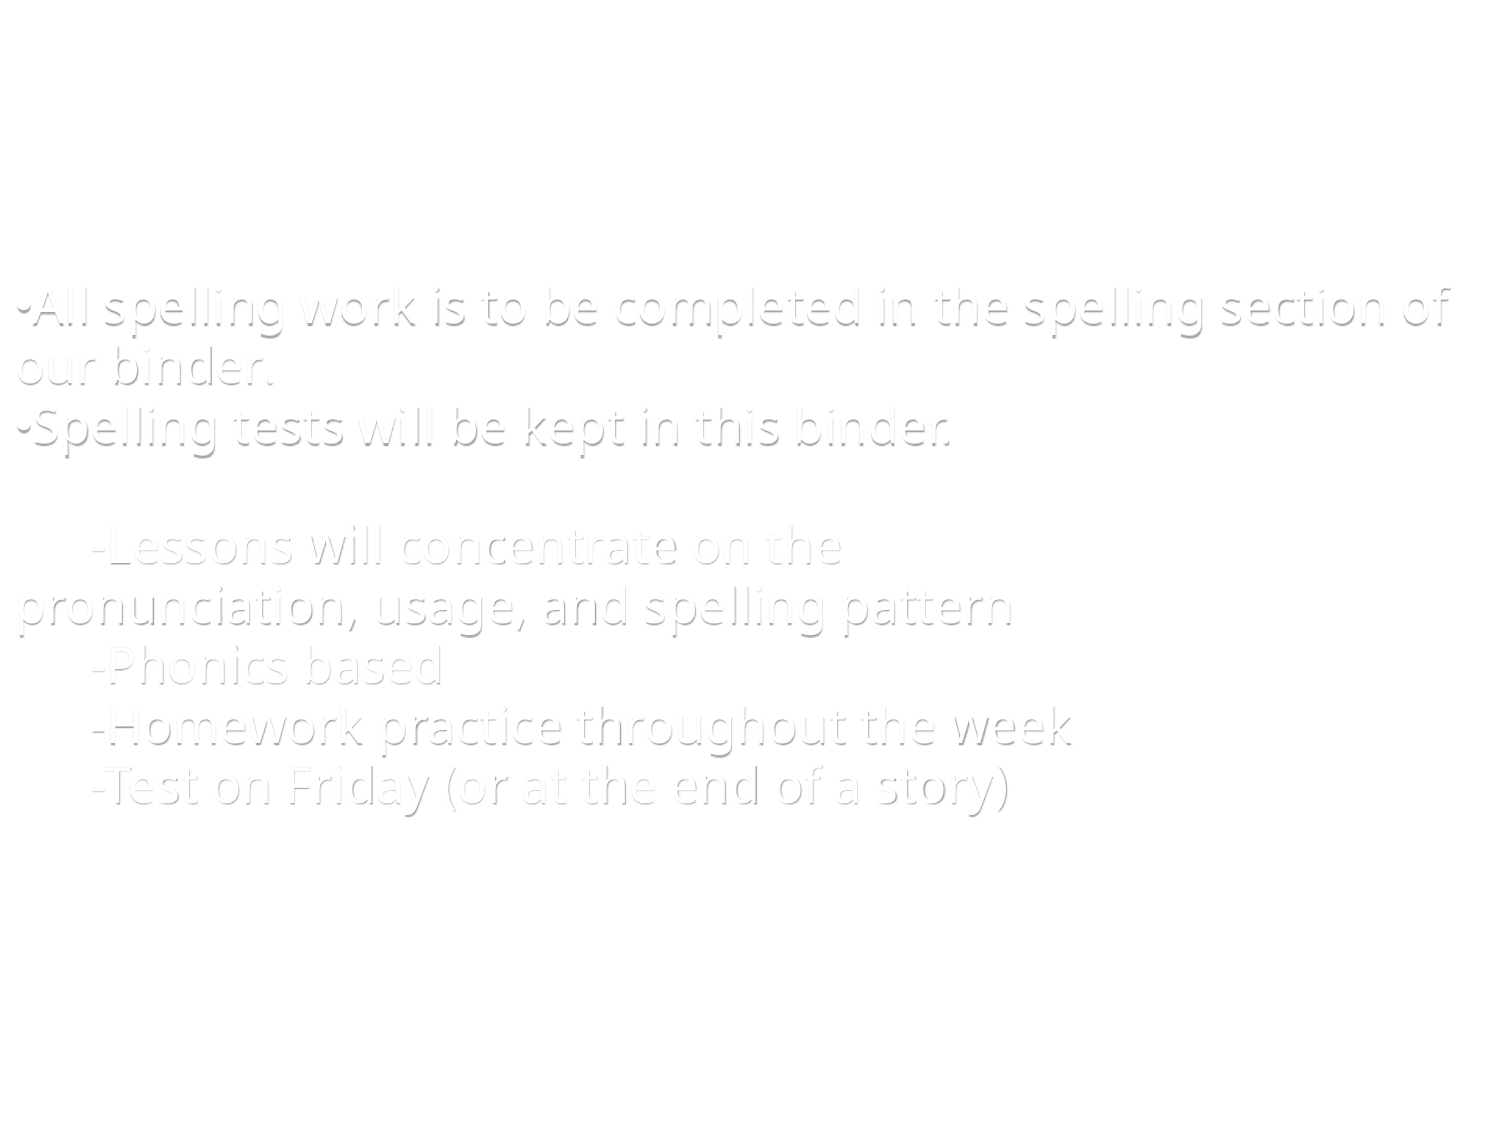

All spelling work is to be completed in the spelling section of our binder.
Spelling tests will be kept in this binder.
	-Lessons will concentrate on the 							pronunciation, usage, and spelling pattern
	-Phonics based
	-Homework practice throughout the week
	-Test on Friday (or at the end of a story)